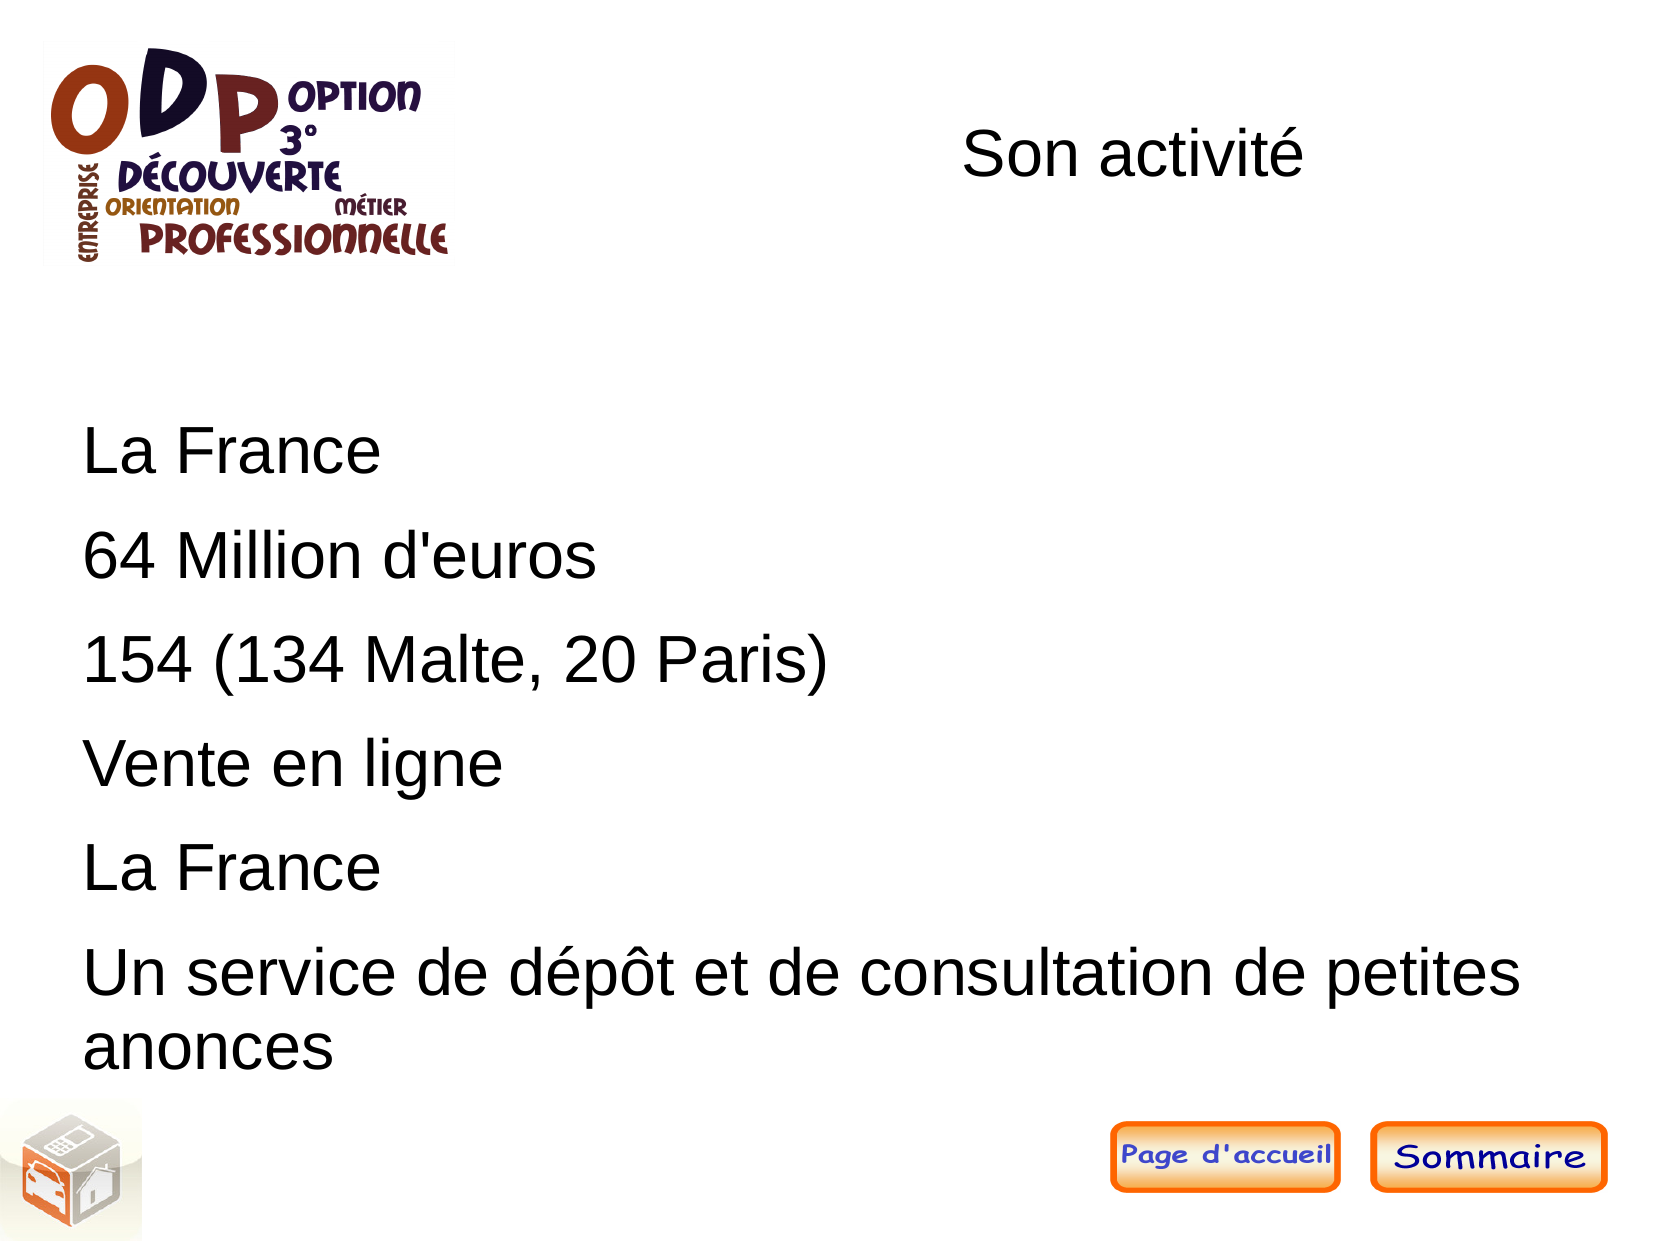

# Son activité
La France
64 Million d'euros
154 (134 Malte, 20 Paris)
Vente en ligne
La France
Un service de dépôt et de consultation de petites anonces